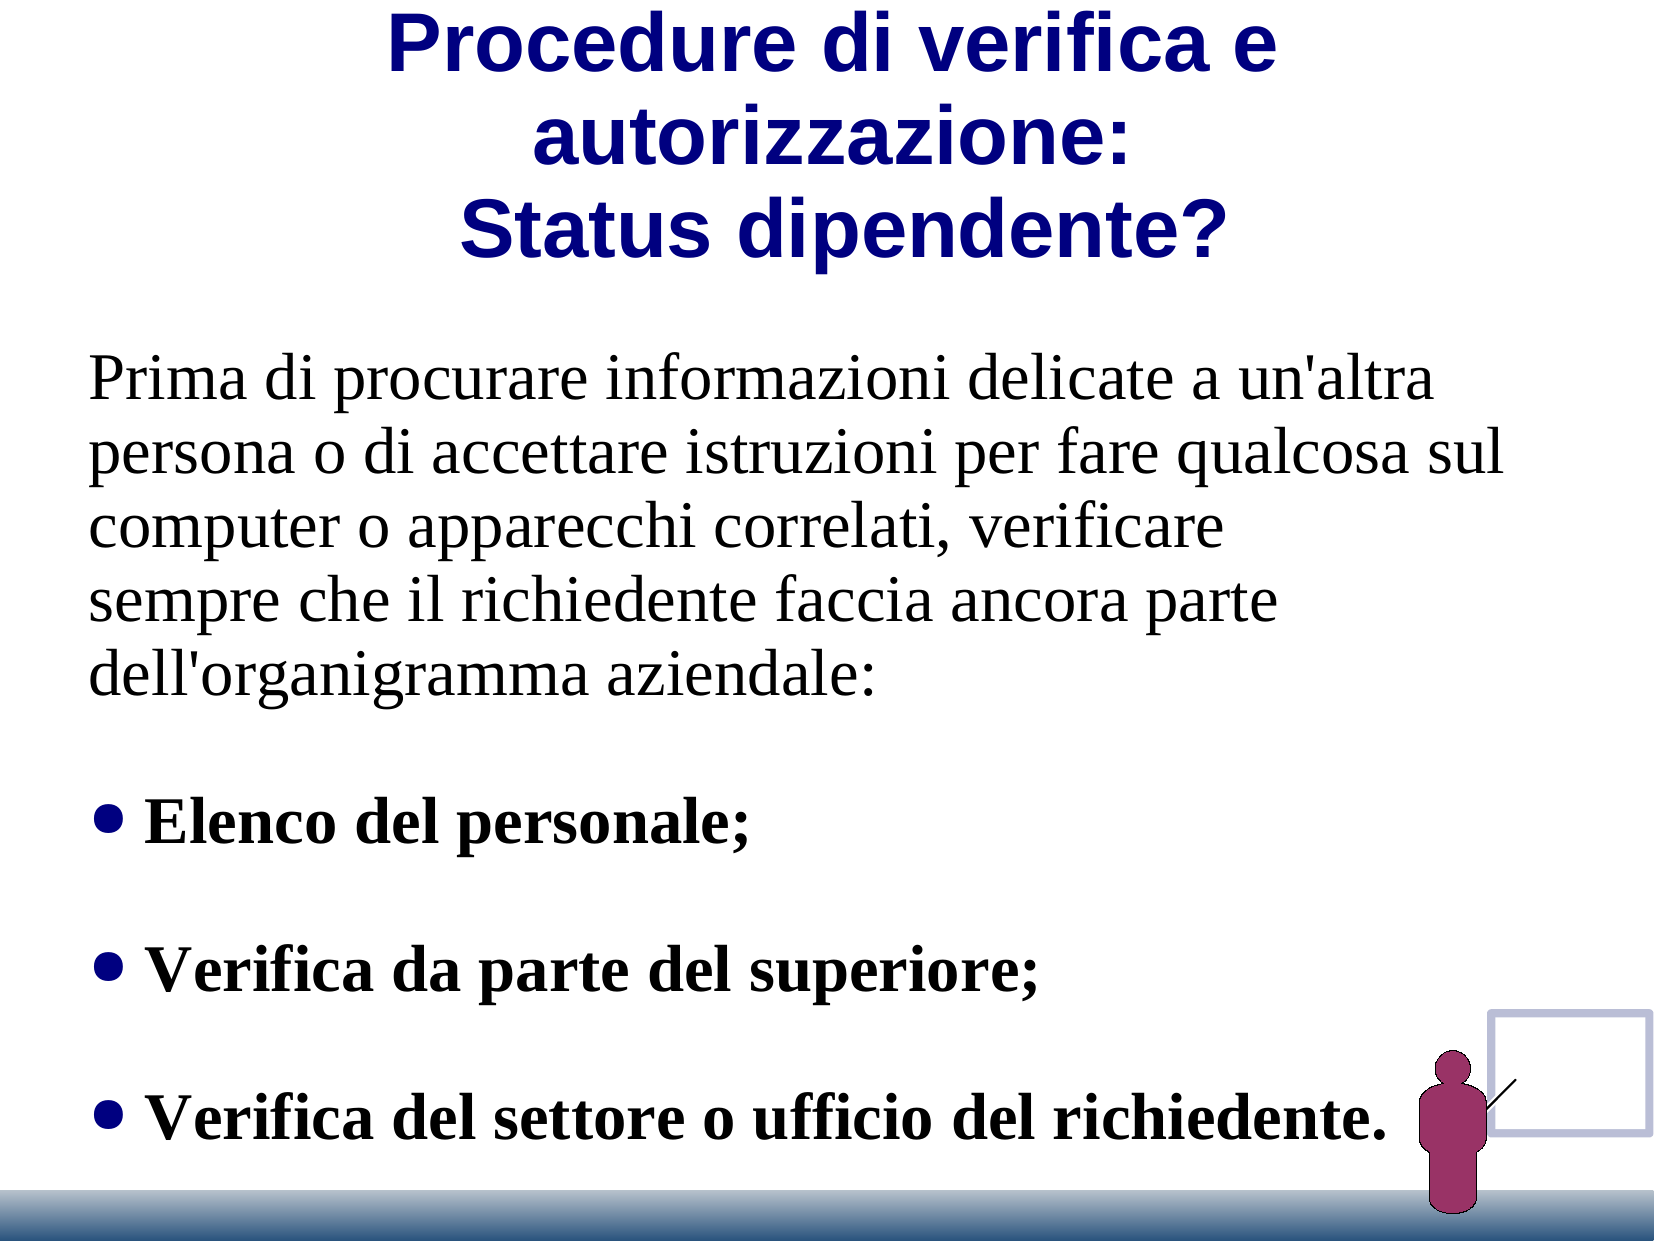

# Procedure di verifica e autorizzazione: Status dipendente?
Prima di procurare informazioni delicate a un'altra
persona o di accettare istruzioni per fare qualcosa sul computer o apparecchi correlati, verificare
sempre che il richiedente faccia ancora parte
dell'organigramma aziendale:
 Elenco del personale;
 Verifica da parte del superiore;
 Verifica del settore o ufficio del richiedente.